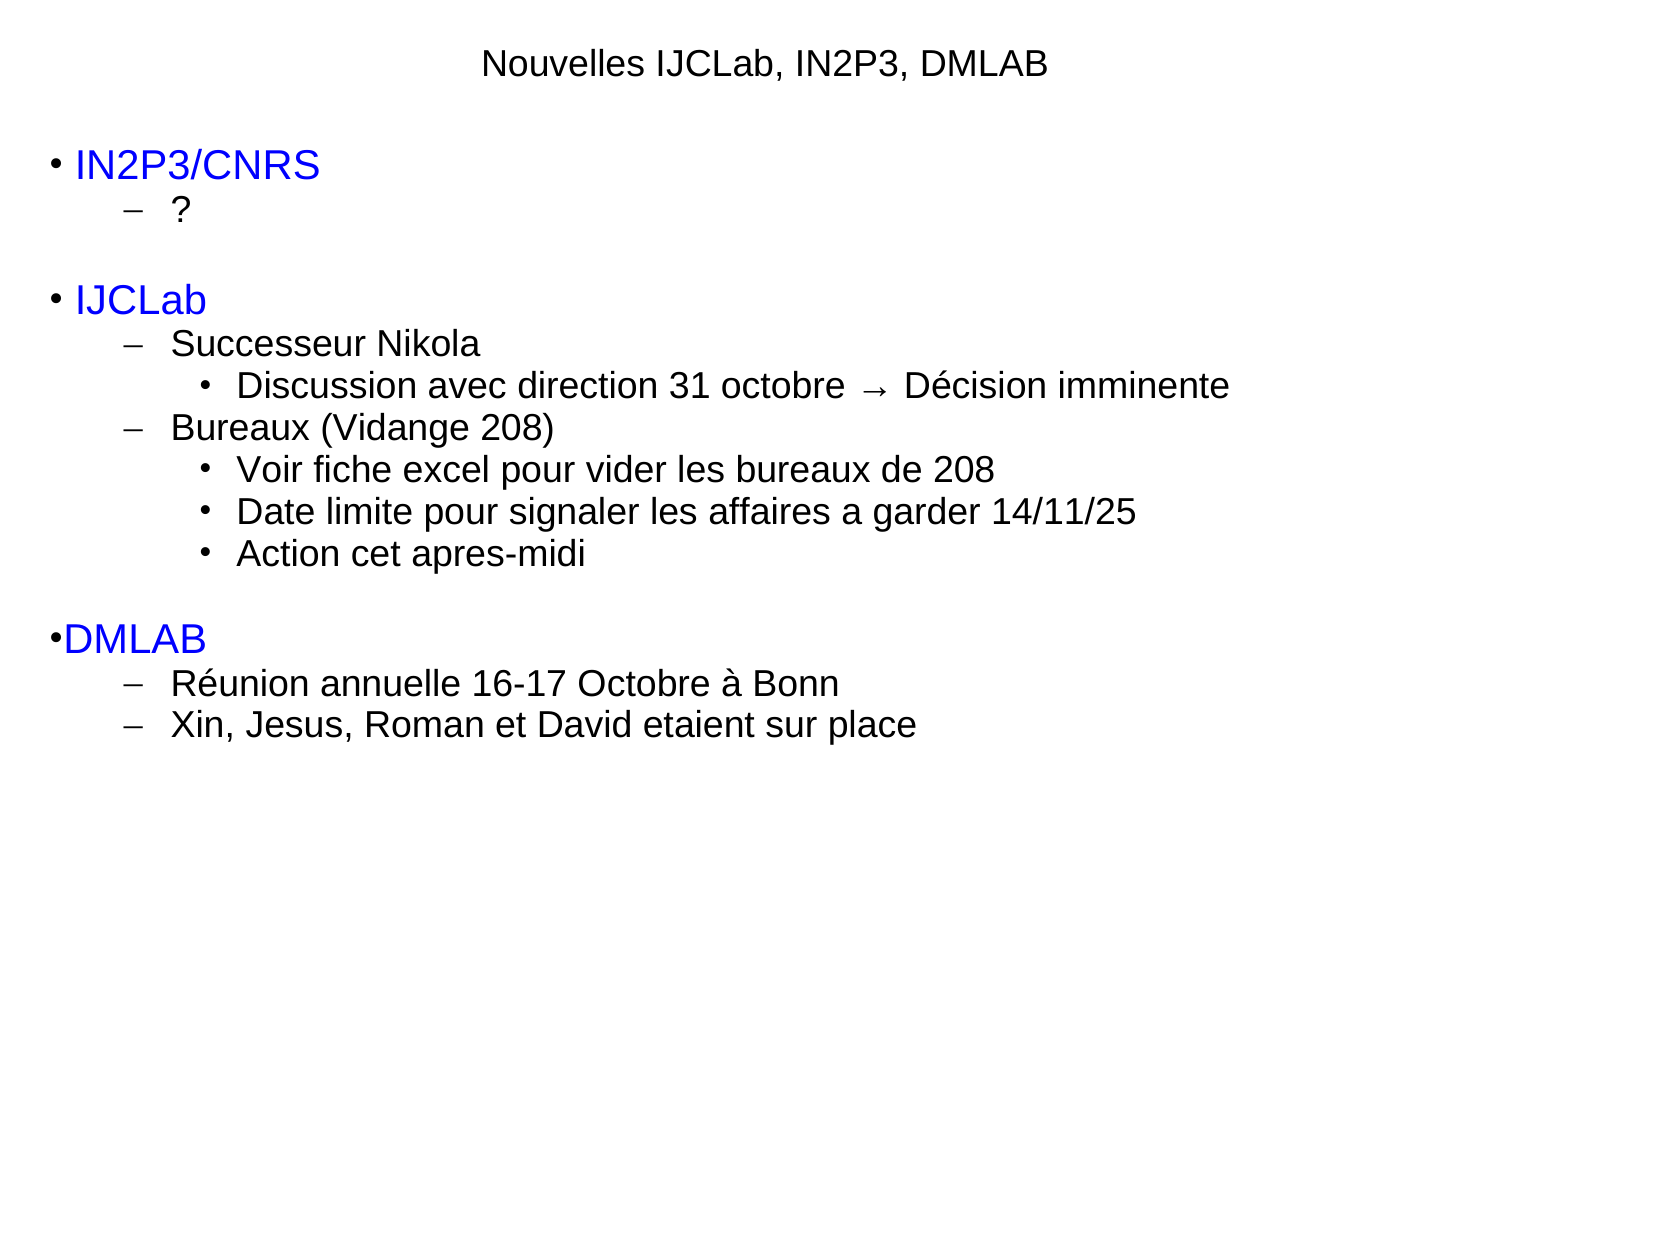

Nouvelles IJCLab, IN2P3, DMLAB
 IN2P3/CNRS
?
 IJCLab
Successeur Nikola
Discussion avec direction 31 octobre → Décision imminente
Bureaux (Vidange 208)
Voir fiche excel pour vider les bureaux de 208
Date limite pour signaler les affaires a garder 14/11/25
Action cet apres-midi
DMLAB
Réunion annuelle 16-17 Octobre à Bonn
Xin, Jesus, Roman et David etaient sur place